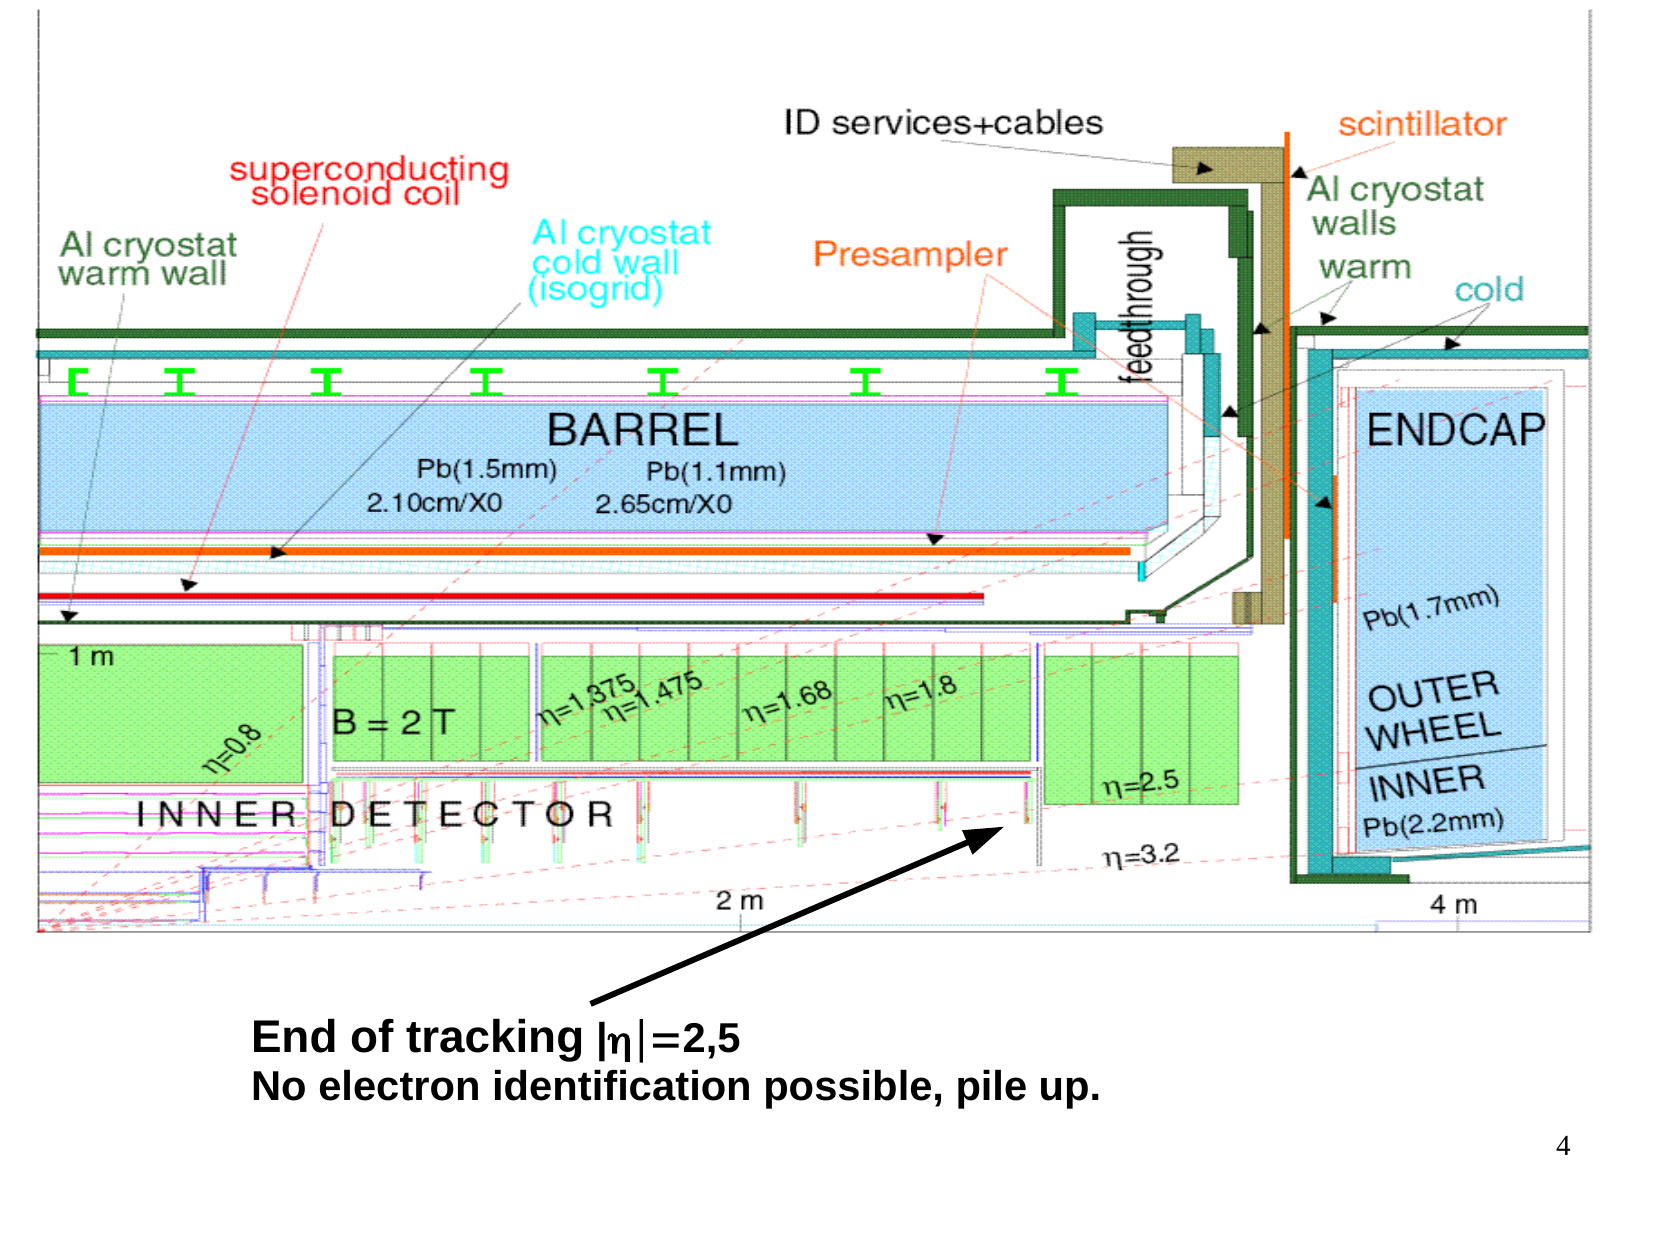

End of tracking |h|=2,5
No electron identification possible, pile up.
4